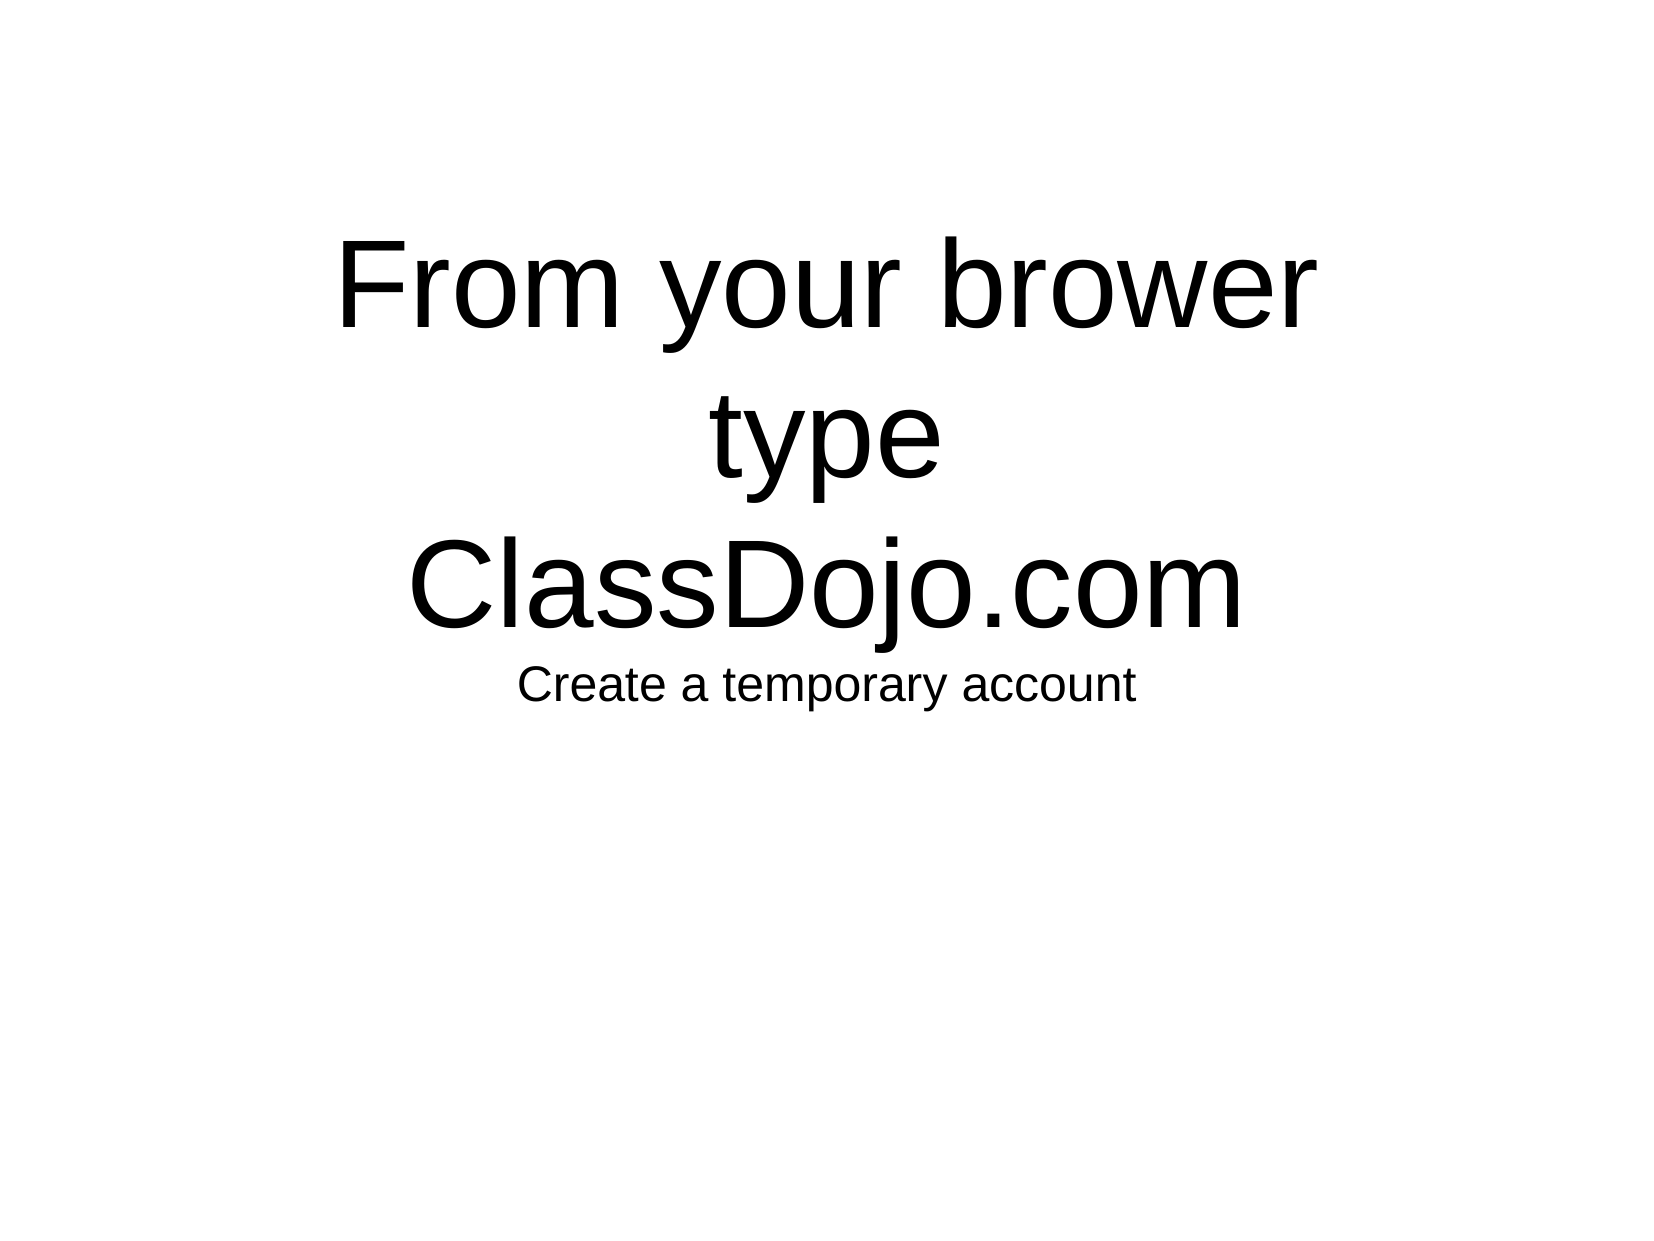

# From your brower type ClassDojo.com
Create a temporary account